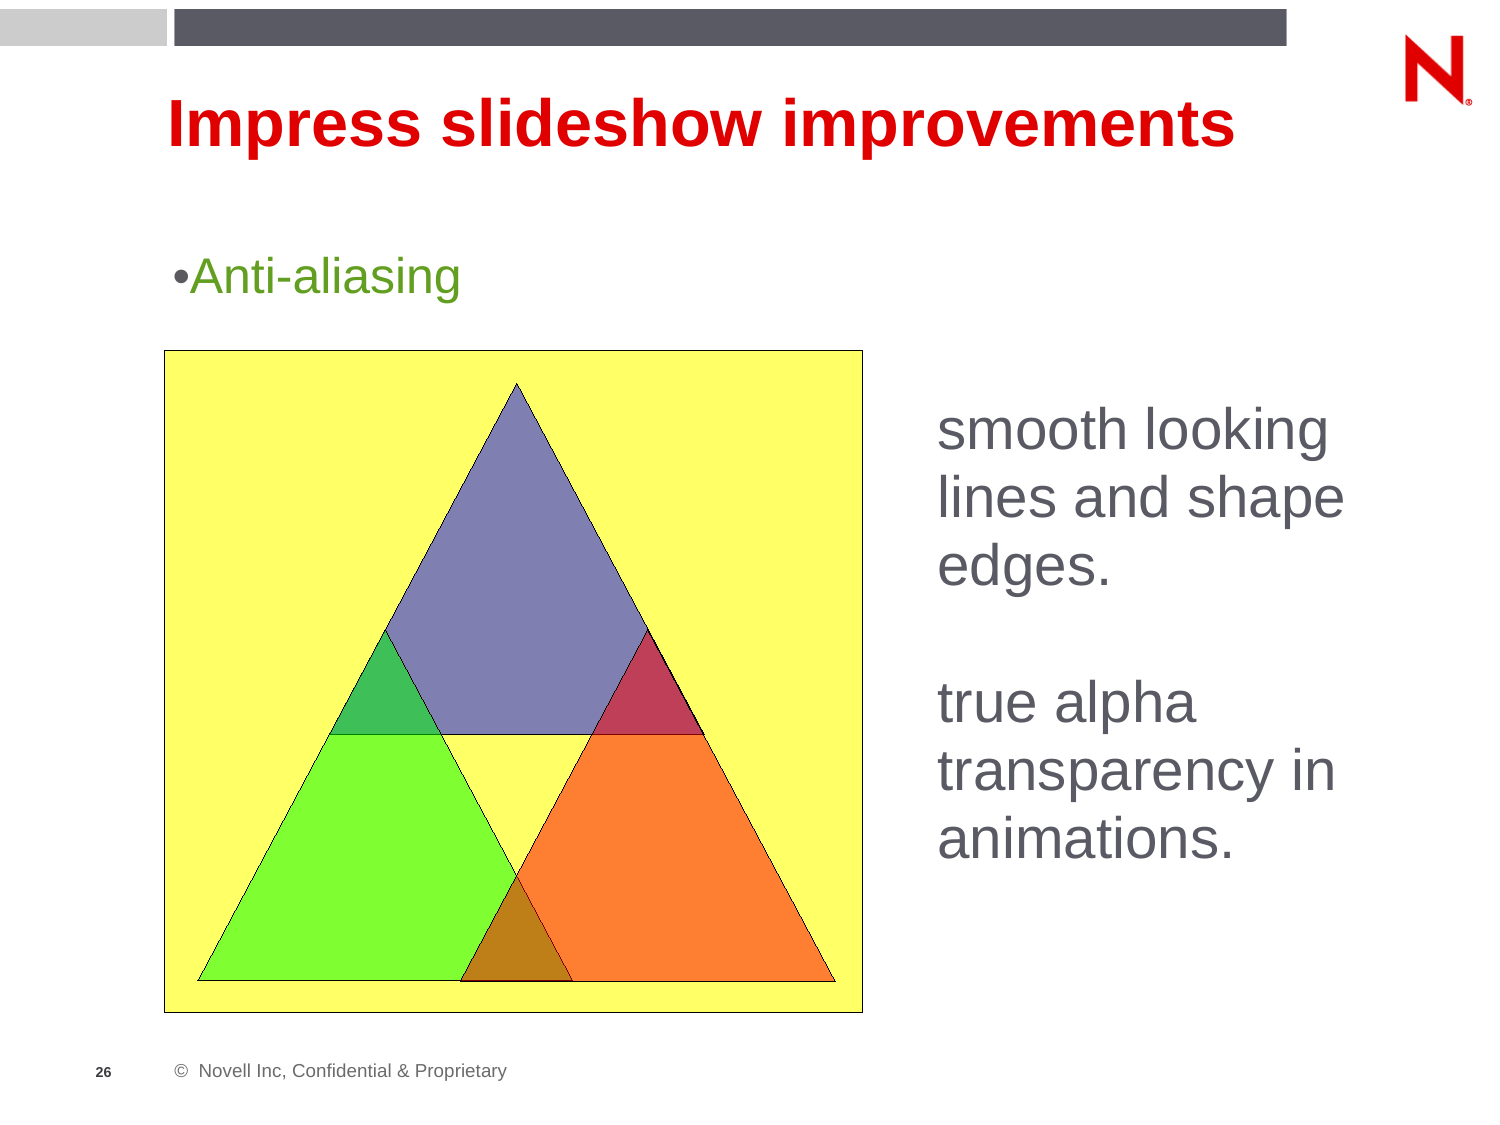

# Impress slideshow improvements
Anti-aliasing
smooth looking lines and shape edges.
true alpha transparency in animations.